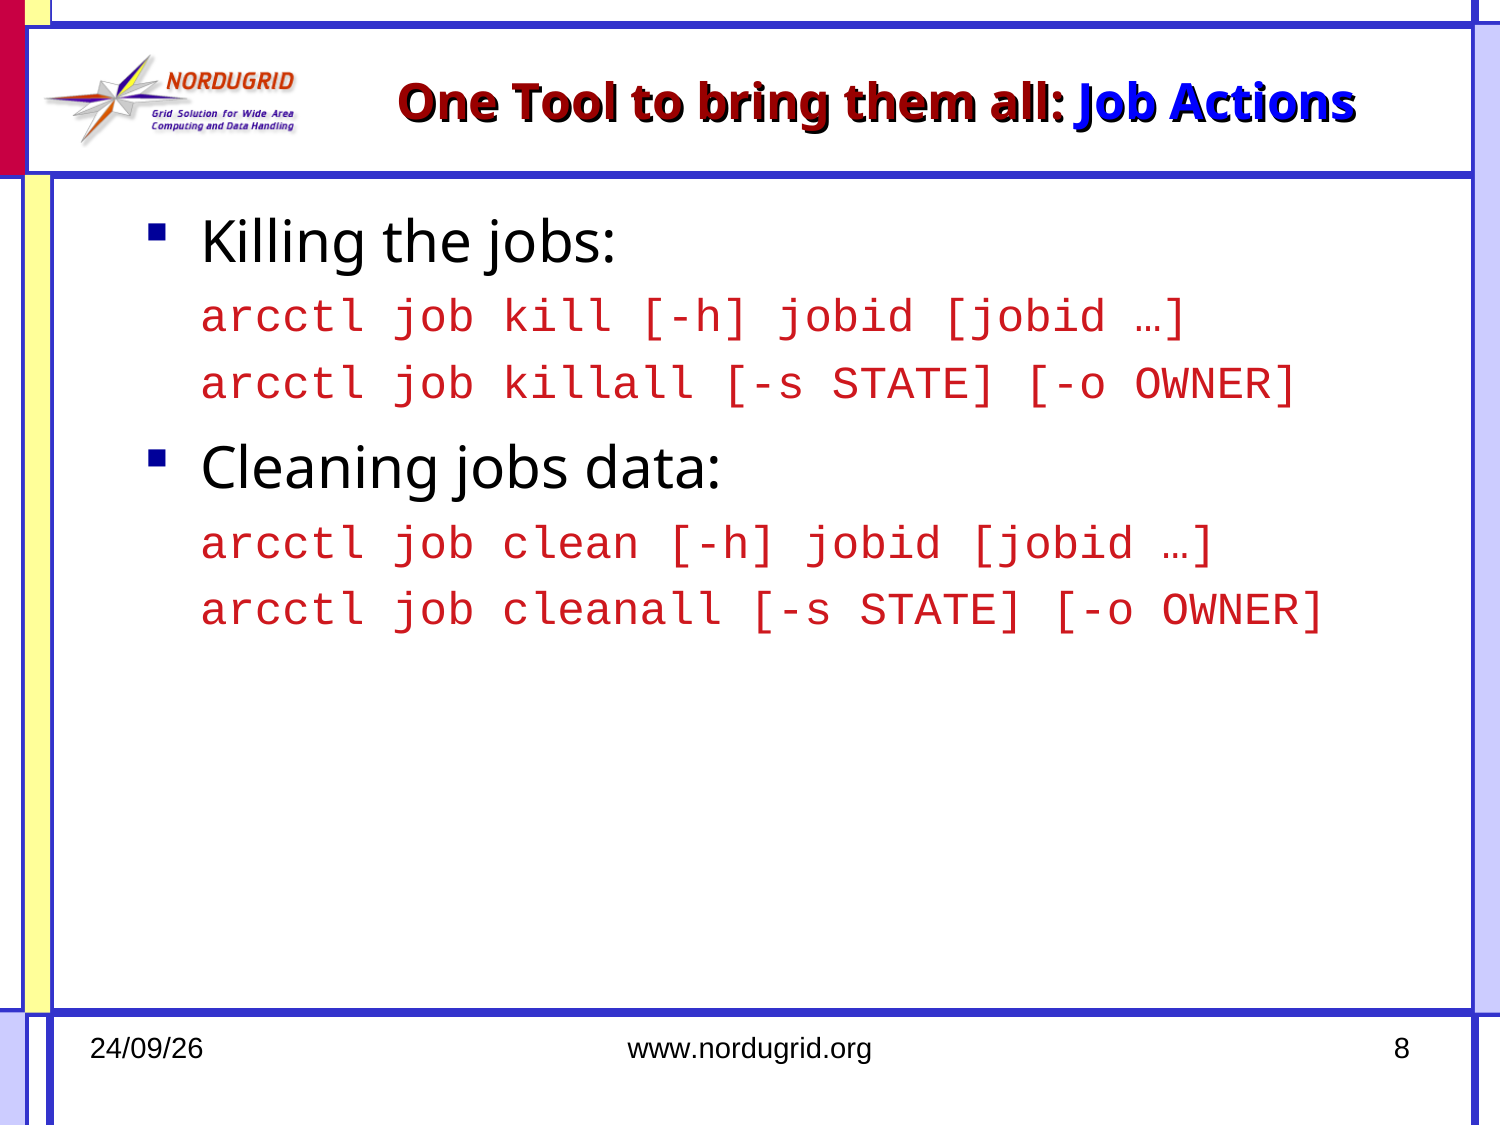

# One Tool to bring them all: Job Actions
Killing the jobs:
arcctl job kill [-h] jobid [jobid …]
arcctl job killall [-s STATE] [-o OWNER]
Cleaning jobs data:
arcctl job clean [-h] jobid [jobid …]
arcctl job cleanall [-s STATE] [-o OWNER]
www.nordugrid.org
8